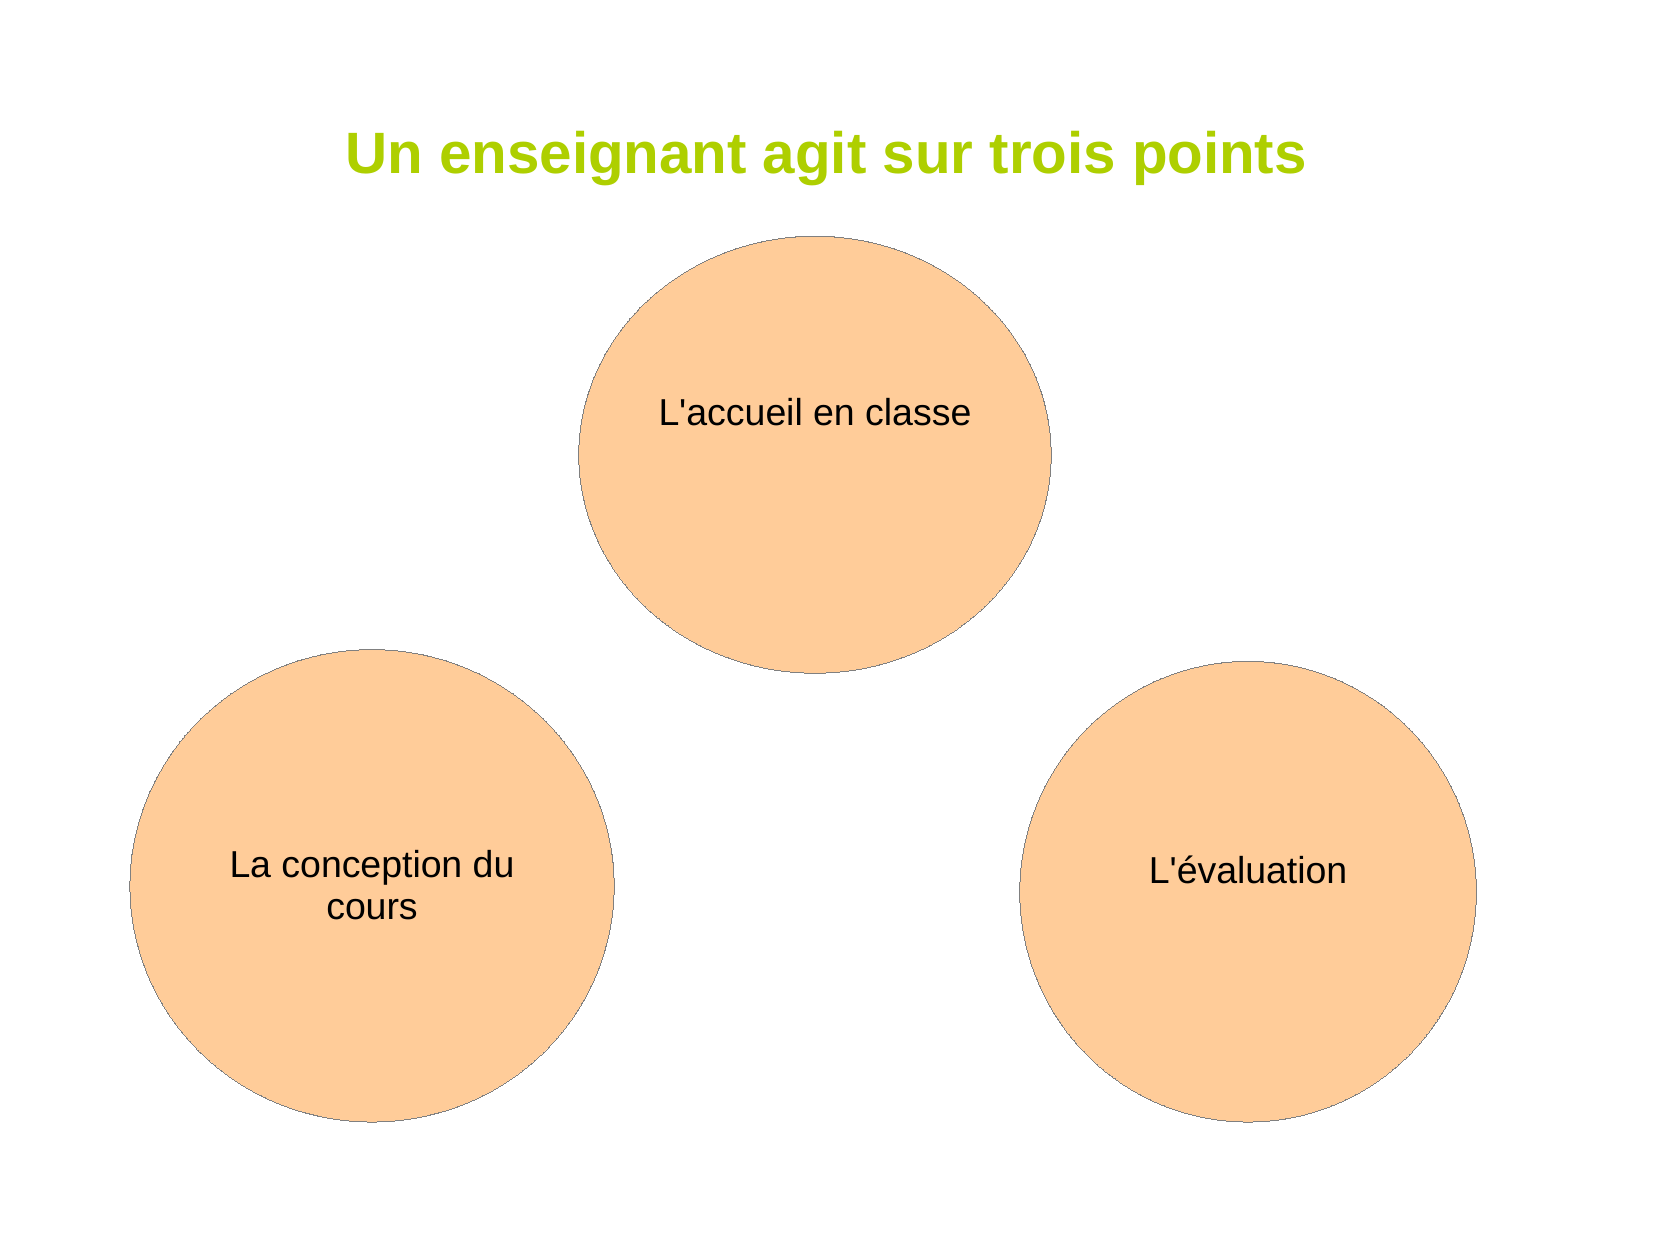

# Un enseignant agit sur trois points
L'accueil en classe
La conception du
cours
L'évaluation